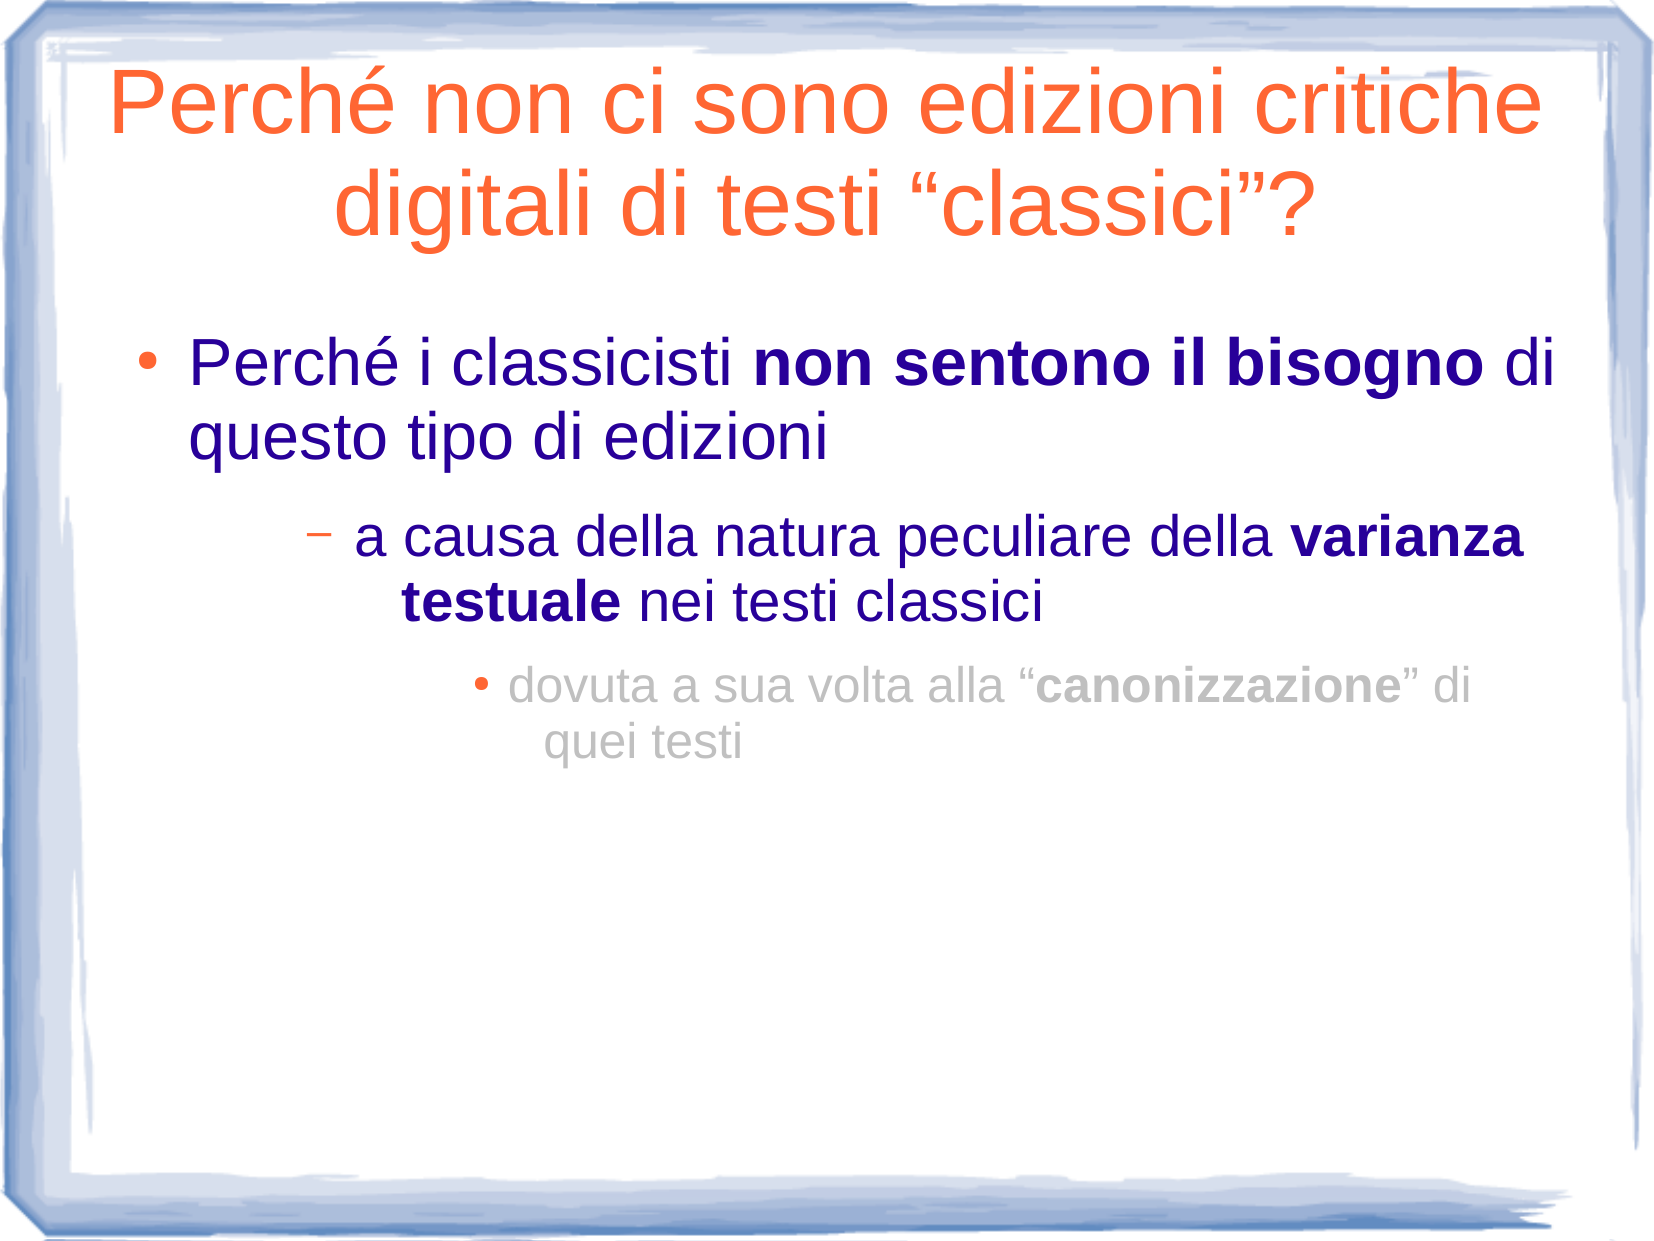

# Perché non ci sono edizioni critiche digitali di testi “classici”?
Perché i classicisti non sentono il bisogno di questo tipo di edizioni
a causa della natura peculiare della varianza testuale nei testi classici
dovuta a sua volta alla “canonizzazione” di quei testi